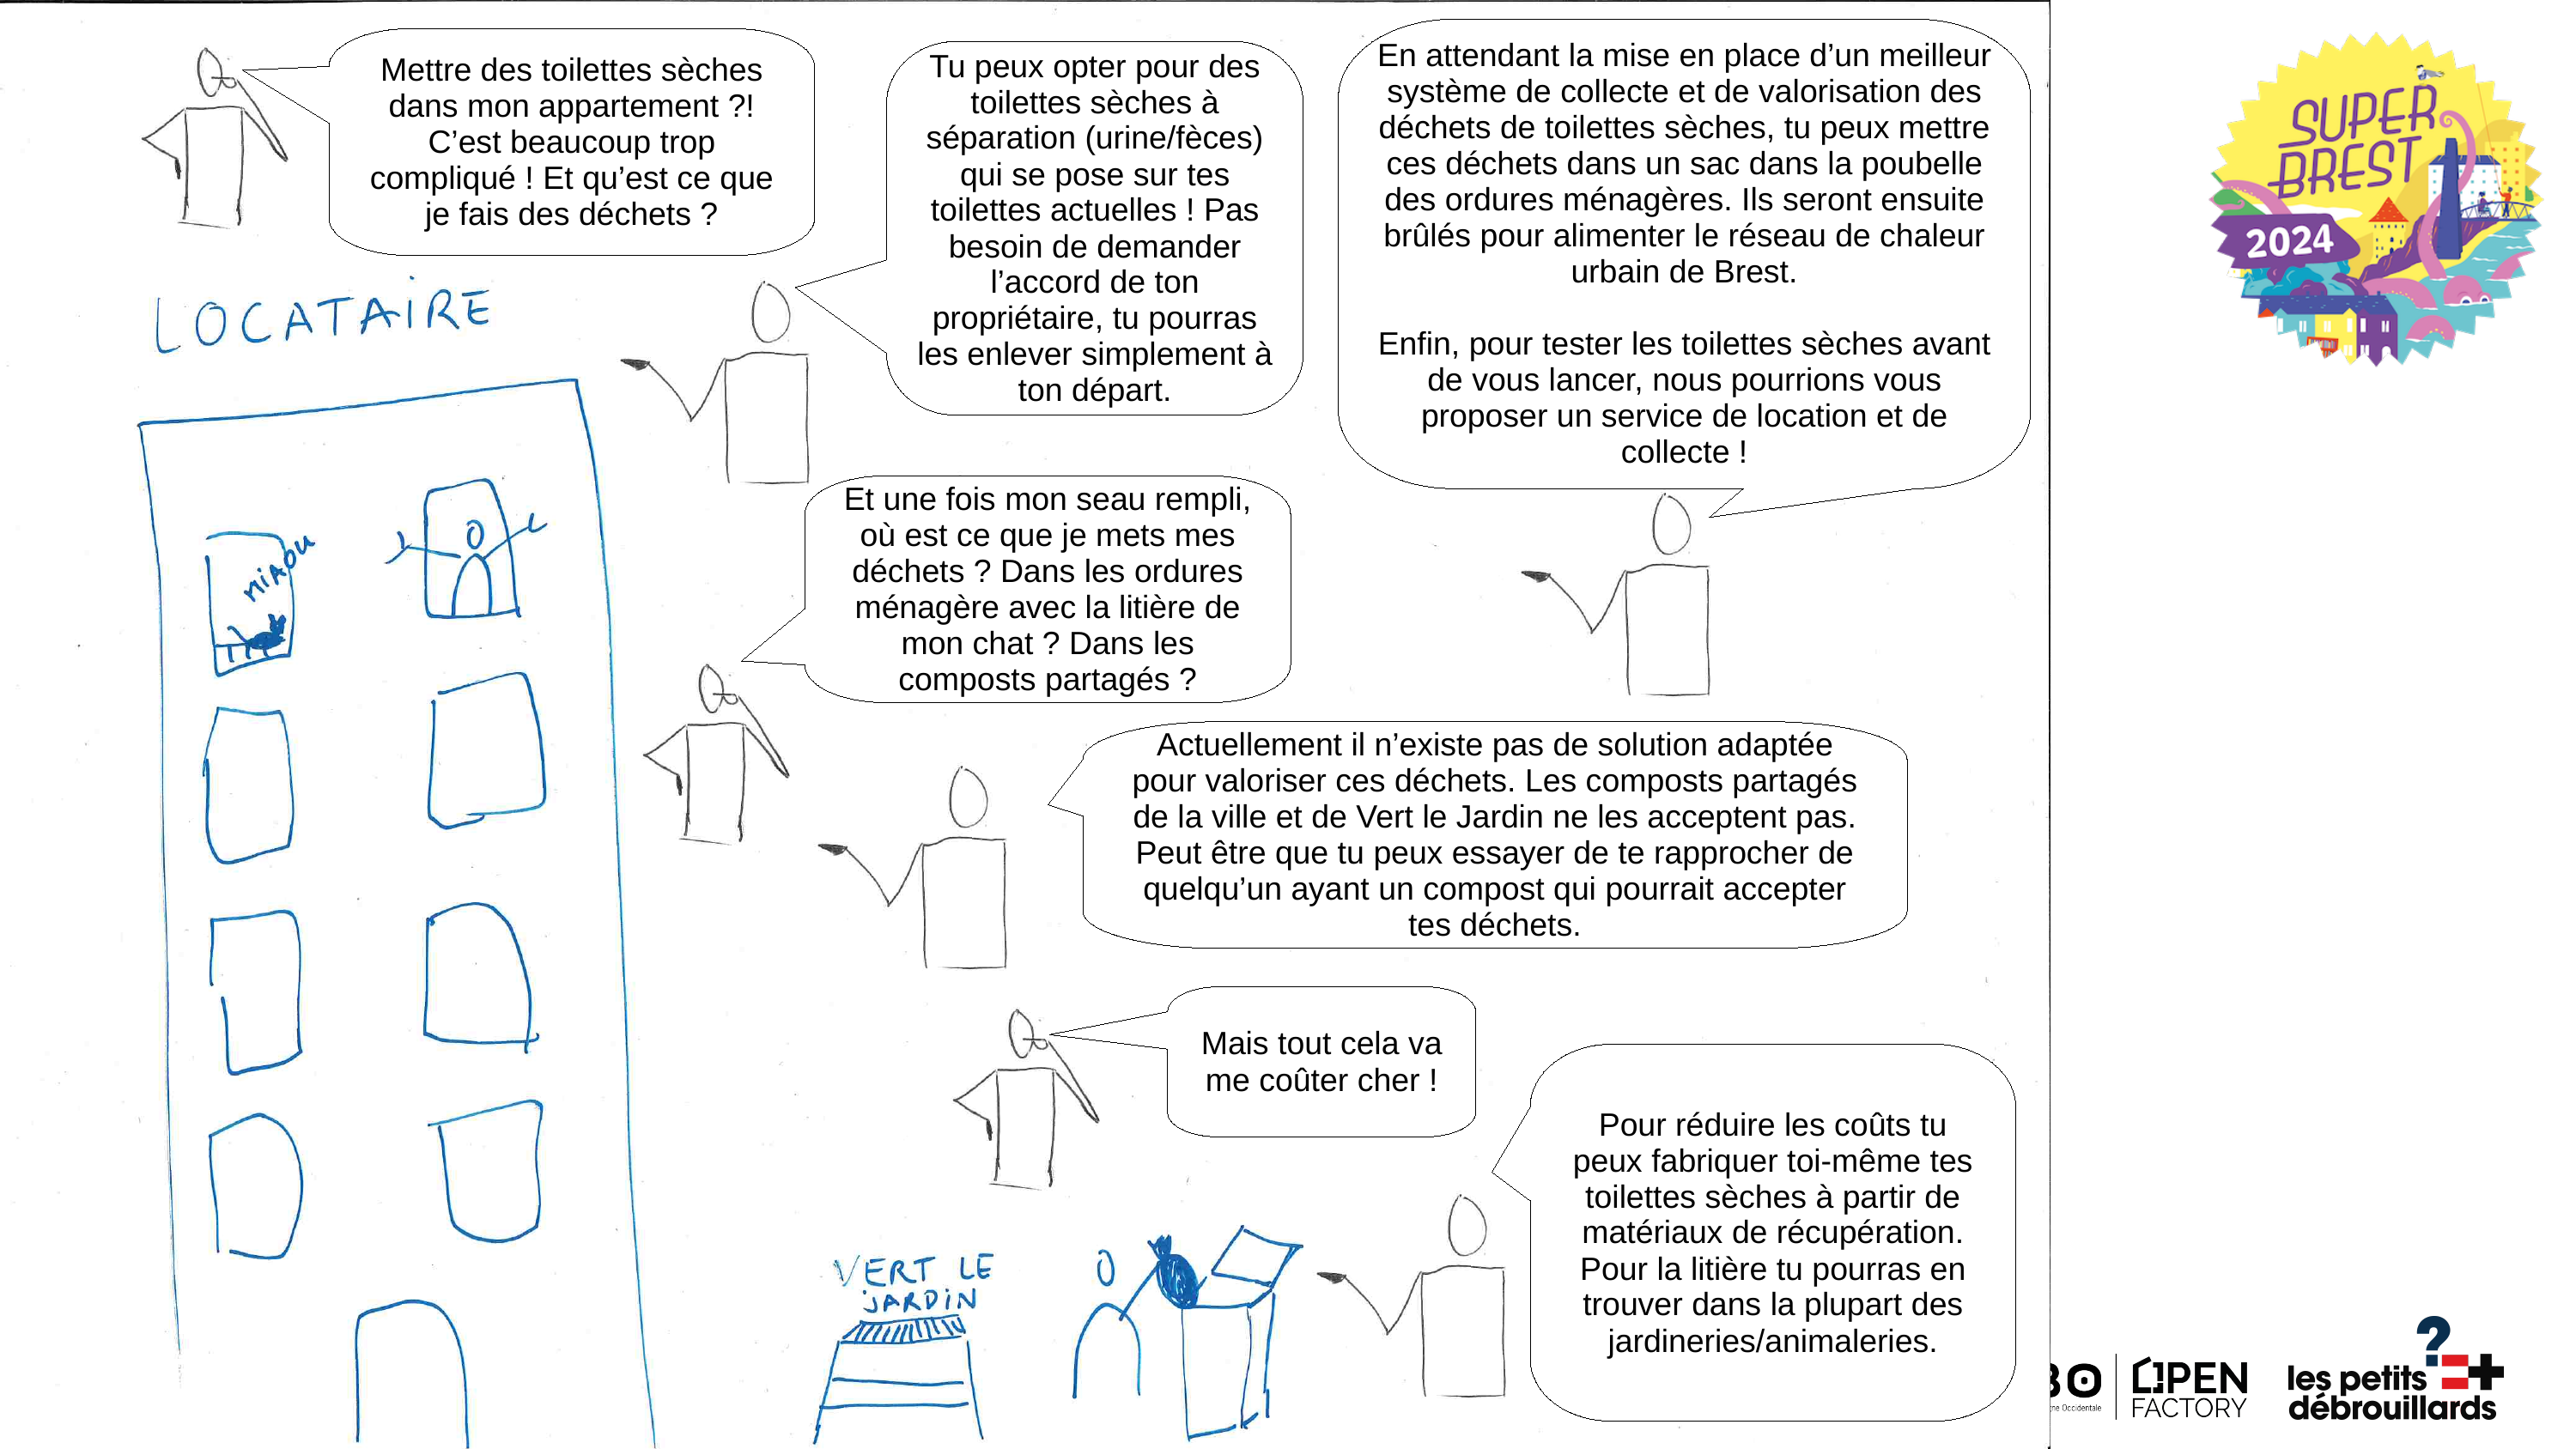

En attendant la mise en place d’un meilleur système de collecte et de valorisation des déchets de toilettes sèches, tu peux mettre ces déchets dans un sac dans la poubelle des ordures ménagères. Ils seront ensuite brûlés pour alimenter le réseau de chaleur urbain de Brest.
Enfin, pour tester les toilettes sèches avant de vous lancer, nous pourrions vous proposer un service de location et de collecte !
Mettre des toilettes sèches dans mon appartement ?! C’est beaucoup trop compliqué ! Et qu’est ce que je fais des déchets ?
Tu peux opter pour des toilettes sèches à séparation (urine/fèces) qui se pose sur tes toilettes actuelles ! Pas besoin de demander l’accord de ton propriétaire, tu pourras les enlever simplement à ton départ.
Et une fois mon seau rempli, où est ce que je mets mes déchets ? Dans les ordures ménagère avec la litière de mon chat ? Dans les composts partagés ?
Actuellement il n’existe pas de solution adaptée pour valoriser ces déchets. Les composts partagés de la ville et de Vert le Jardin ne les acceptent pas. Peut être que tu peux essayer de te rapprocher de quelqu’un ayant un compost qui pourrait accepter tes déchets.
Mais tout cela va me coûter cher !
Pour réduire les coûts tu peux fabriquer toi-même tes toilettes sèches à partir de matériaux de récupération. Pour la litière tu pourras en trouver dans la plupart des jardineries/animaleries.